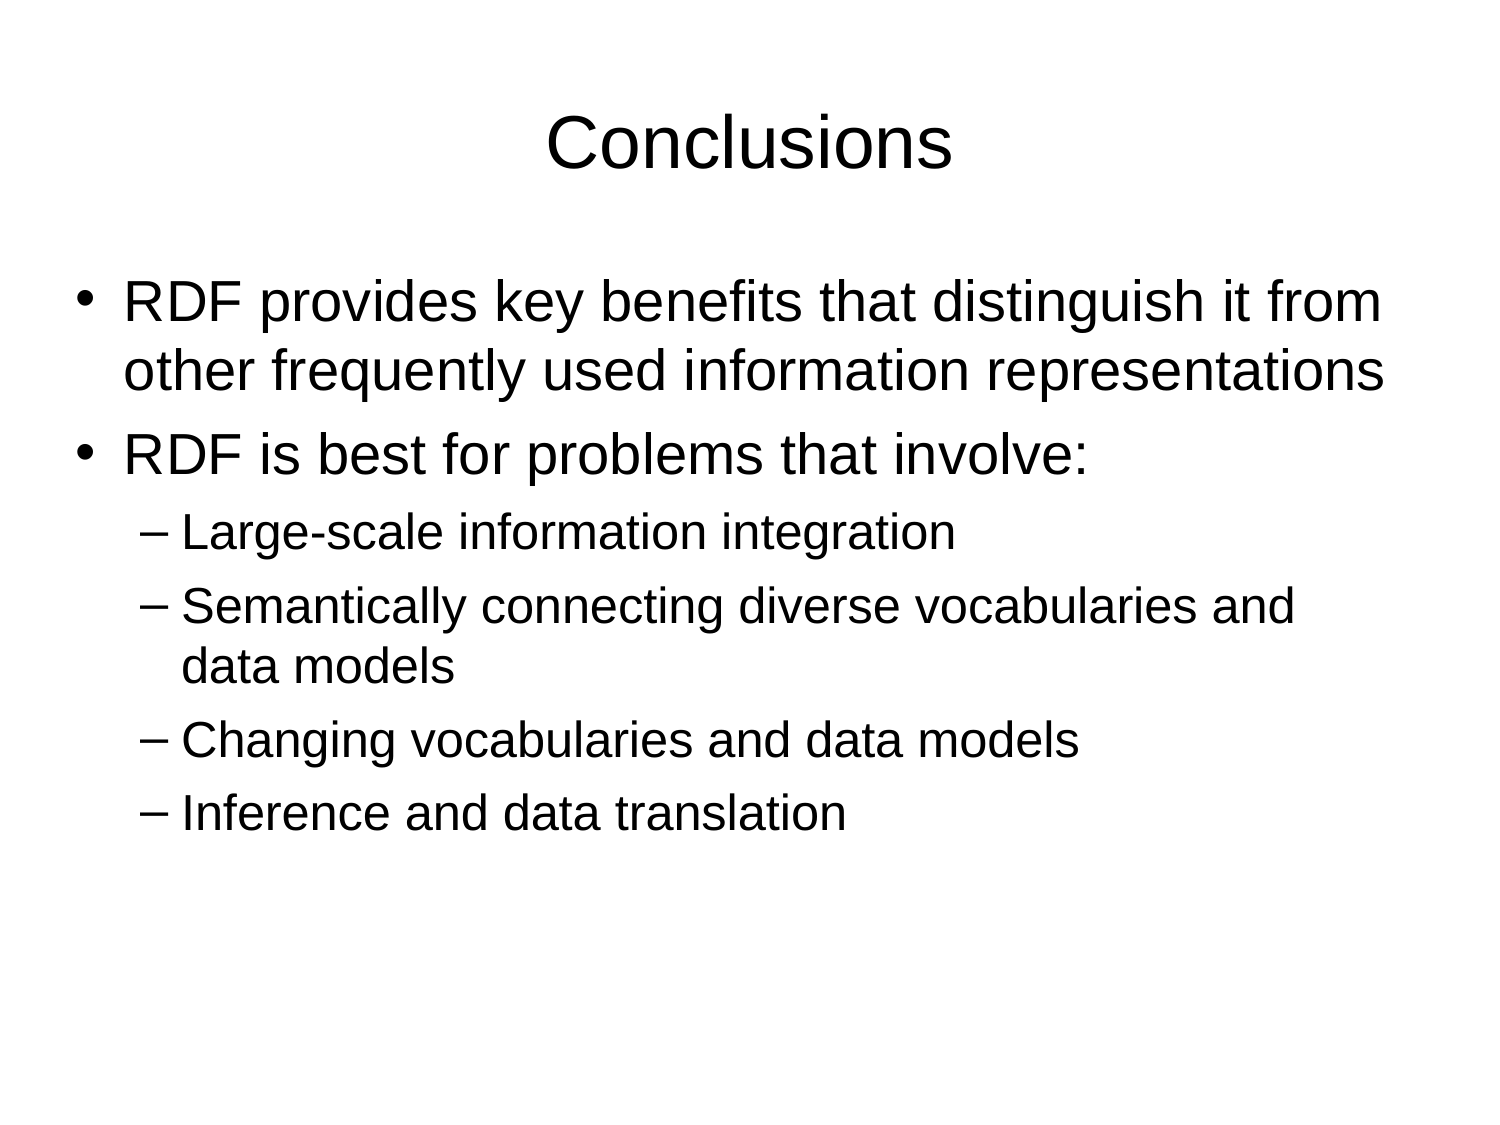

# Conclusions
RDF provides key benefits that distinguish it from other frequently used information representations
RDF is best for problems that involve:
Large-scale information integration
Semantically connecting diverse vocabularies and data models
Changing vocabularies and data models
Inference and data translation